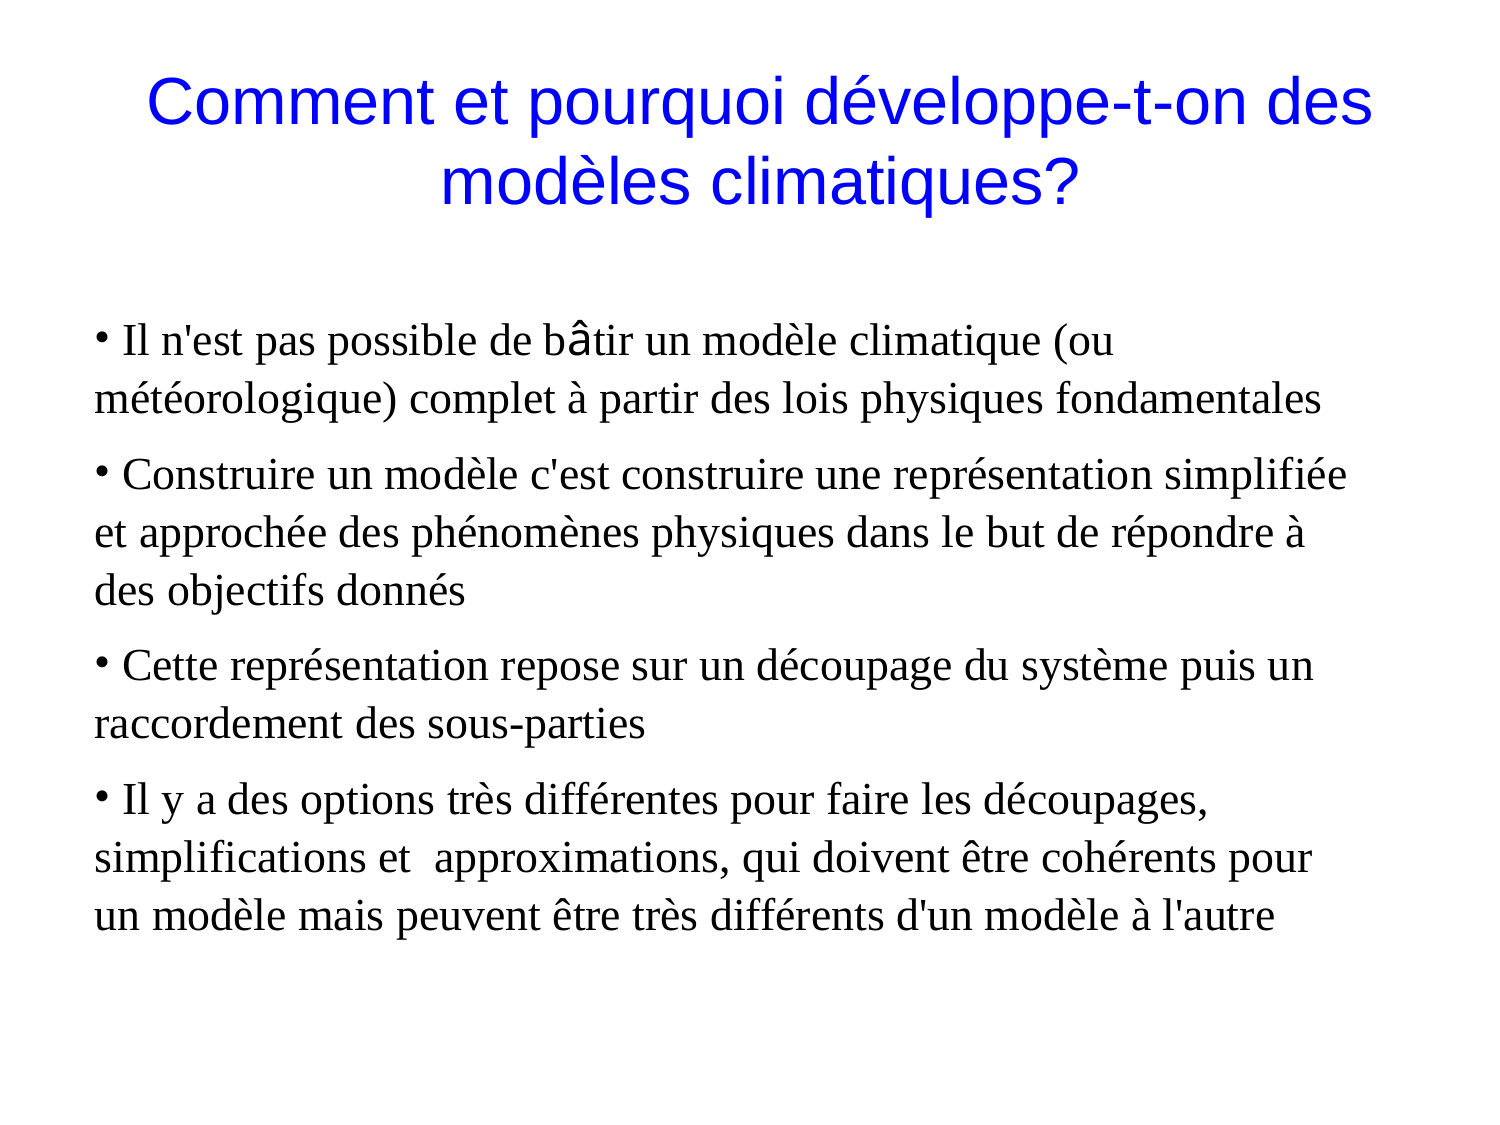

Comment et pourquoi développe-t-on des modèles climatiques?
 Il n'est pas possible de bâtir un modèle climatique (ou météorologique) complet à partir des lois physiques fondamentales
 Construire un modèle c'est construire une représentation simplifiée et approchée des phénomènes physiques dans le but de répondre à des objectifs donnés
 Cette représentation repose sur un découpage du système puis un raccordement des sous-parties
 Il y a des options très différentes pour faire les découpages, simplifications et approximations, qui doivent être cohérents pour un modèle mais peuvent être très différents d'un modèle à l'autre